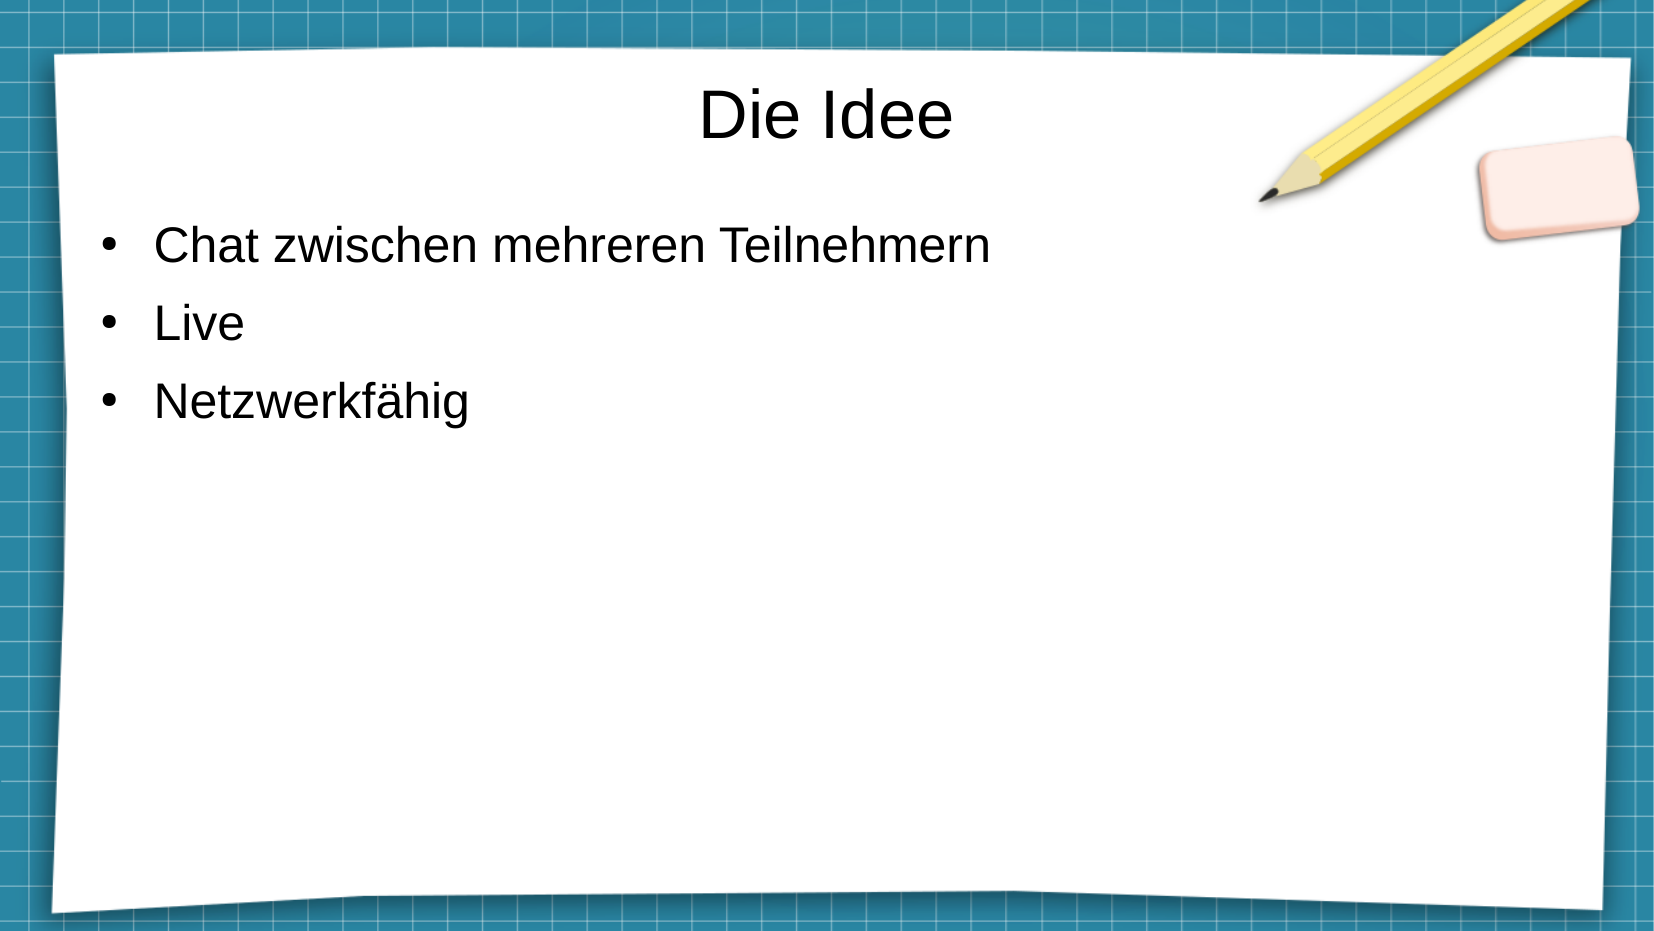

# Die Idee
Chat zwischen mehreren Teilnehmern
Live
Netzwerkfähig